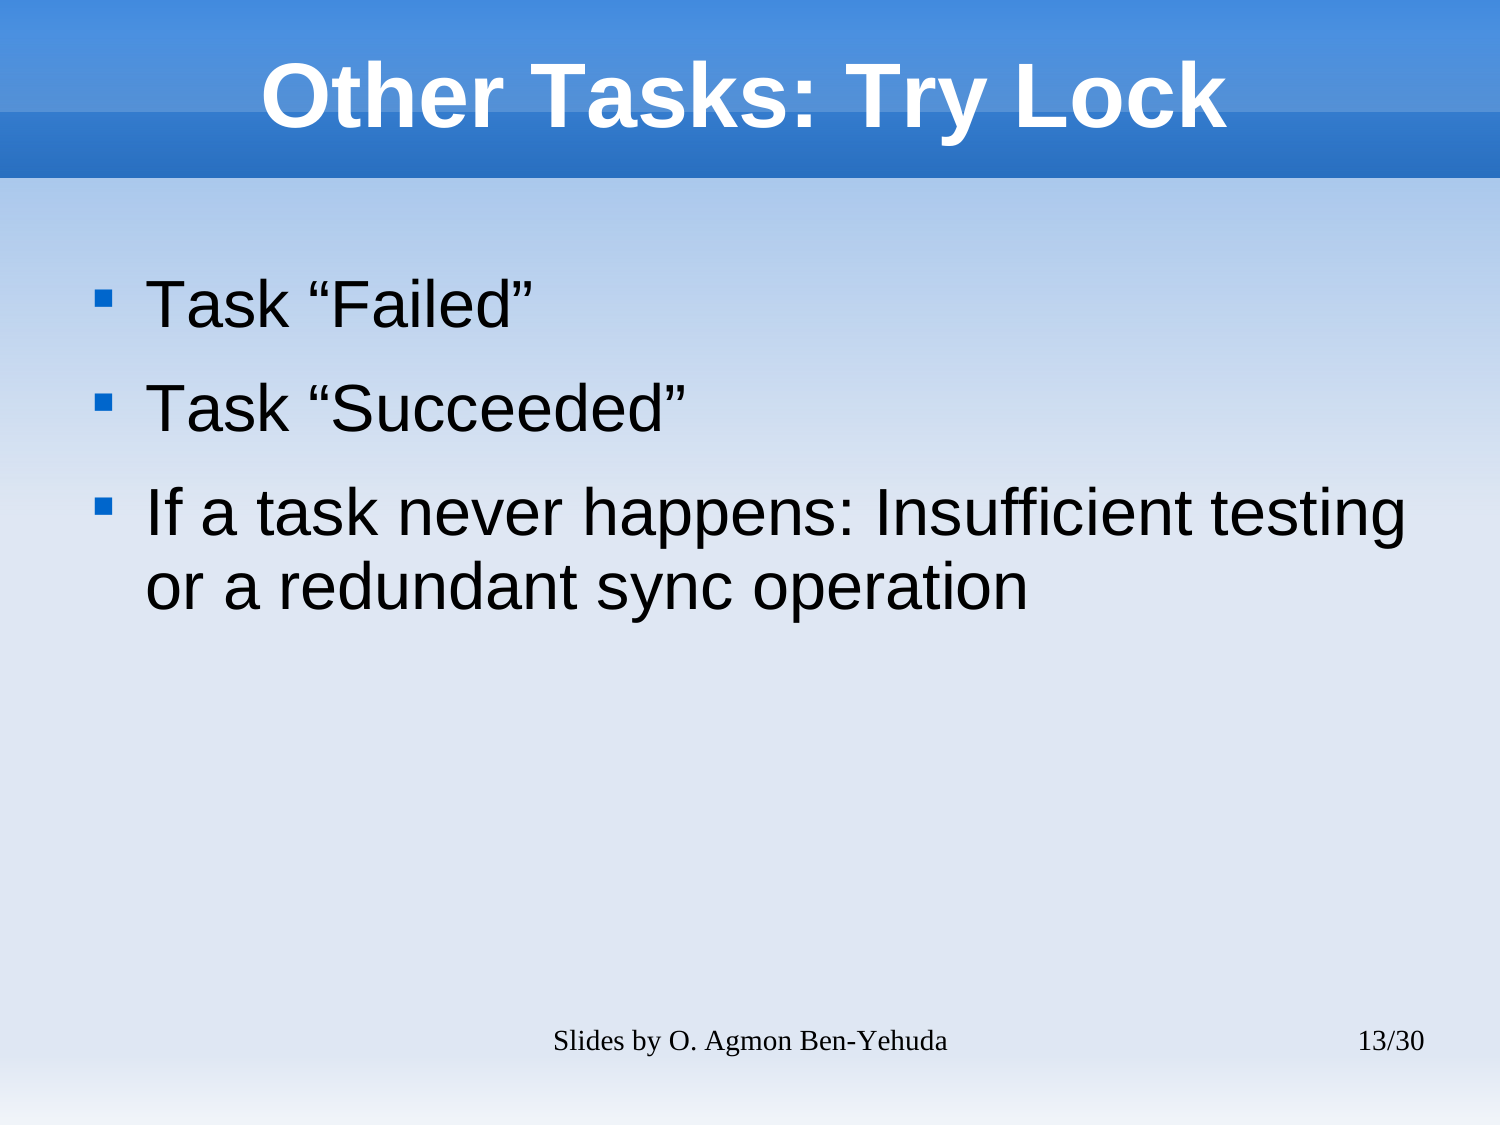

# Other Tasks: Try Lock
Task “Failed”
Task “Succeeded”
If a task never happens: Insufficient testing or a redundant sync operation
Slides by O. Agmon Ben-Yehuda
13